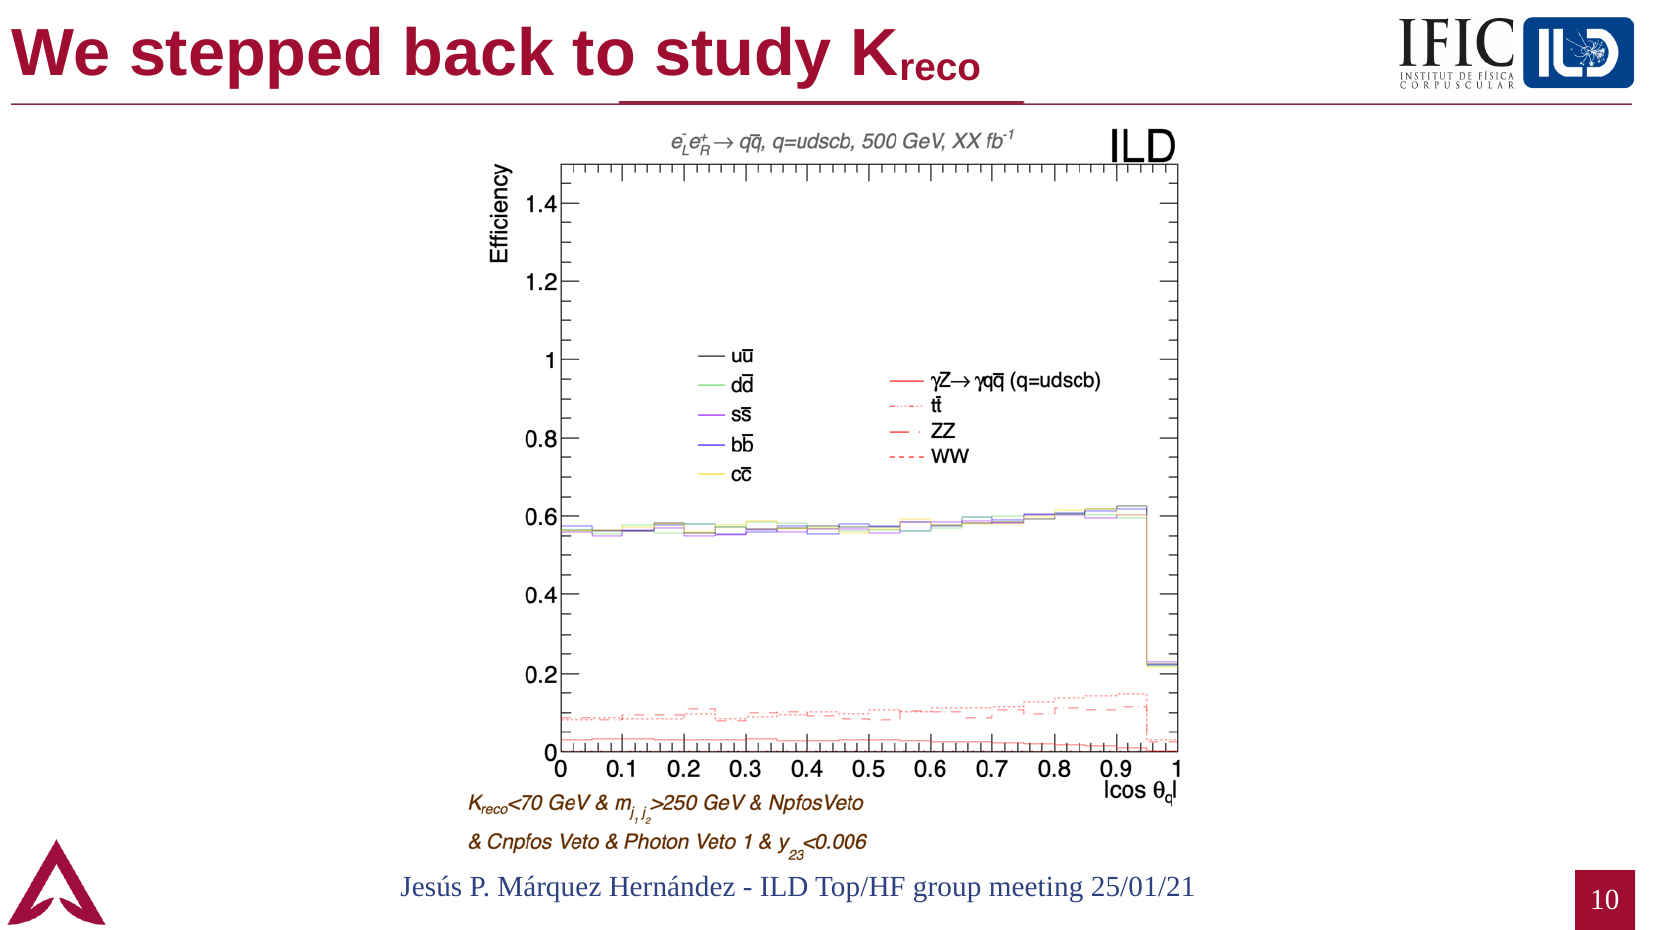

# We stepped back to study Kreco
10